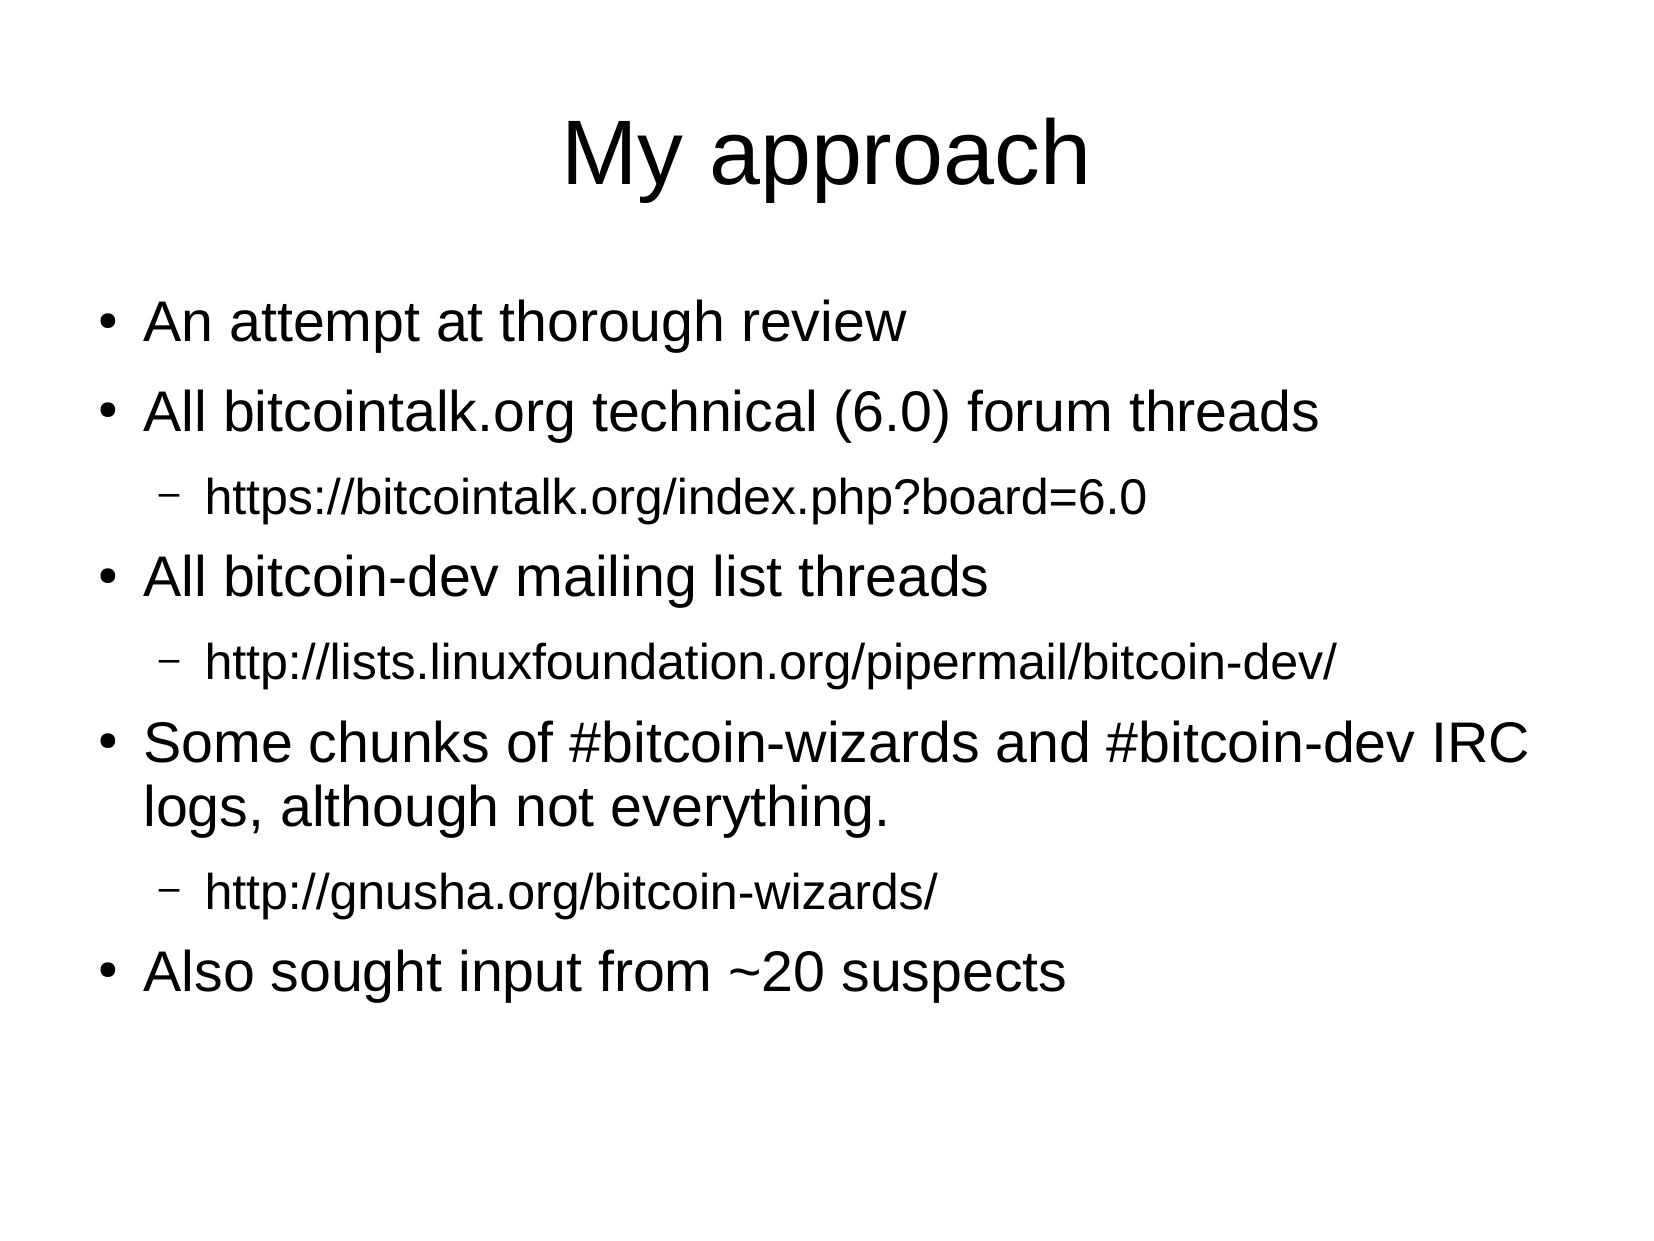

# My approach
An attempt at thorough review
All bitcointalk.org technical (6.0) forum threads
https://bitcointalk.org/index.php?board=6.0
All bitcoin-dev mailing list threads
http://lists.linuxfoundation.org/pipermail/bitcoin-dev/
Some chunks of #bitcoin-wizards and #bitcoin-dev IRC logs, although not everything.
http://gnusha.org/bitcoin-wizards/
Also sought input from ~20 suspects